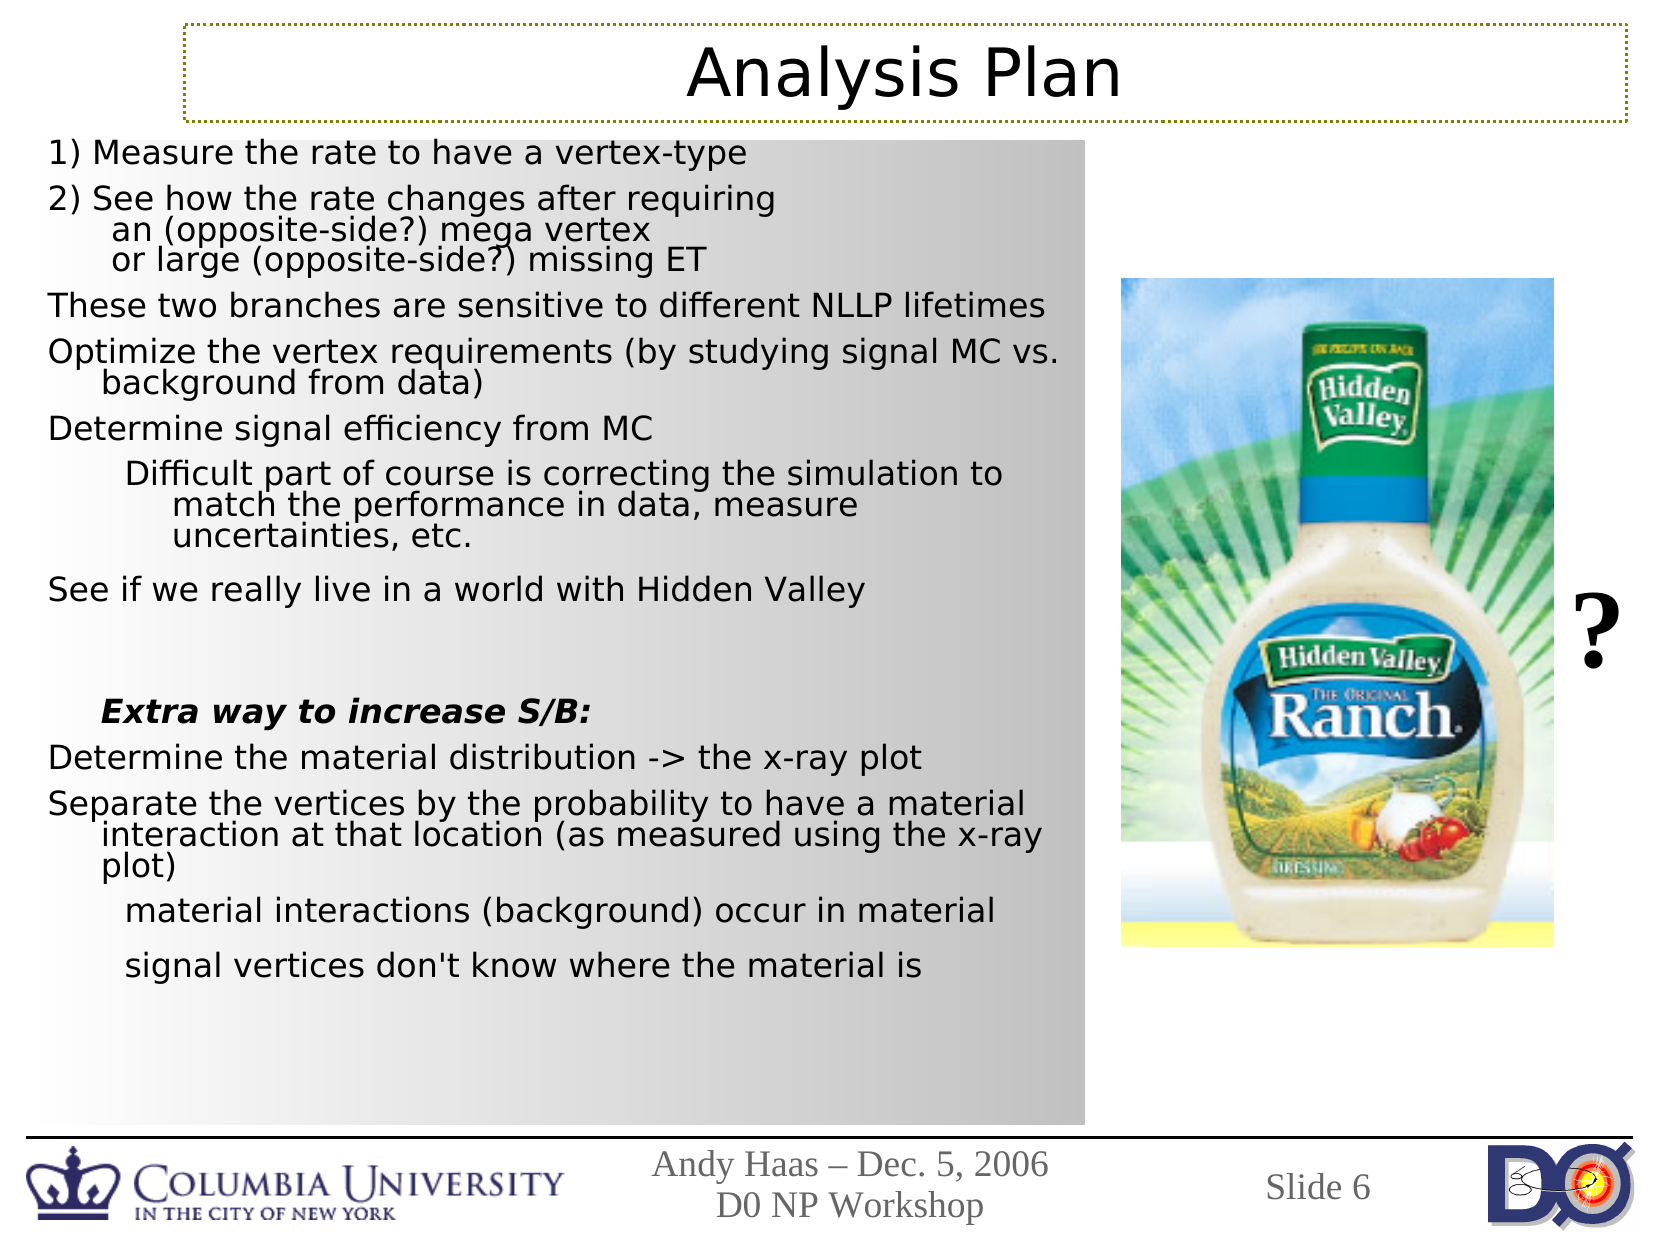

# Analysis Plan
1) Measure the rate to have a vertex-type
2) See how the rate changes after requiring
 an (opposite-side?) mega vertex
 or large (opposite-side?) missing ET
These two branches are sensitive to different NLLP lifetimes
Optimize the vertex requirements (by studying signal MC vs. background from data)
Determine signal efficiency from MC
Difficult part of course is correcting the simulation to match the performance in data, measure uncertainties, etc.
See if we really live in a world with Hidden Valley
Extra way to increase S/B:
Determine the material distribution -> the x-ray plot
Separate the vertices by the probability to have a material interaction at that location (as measured using the x-ray plot)
material interactions (background) occur in material
signal vertices don't know where the material is
?